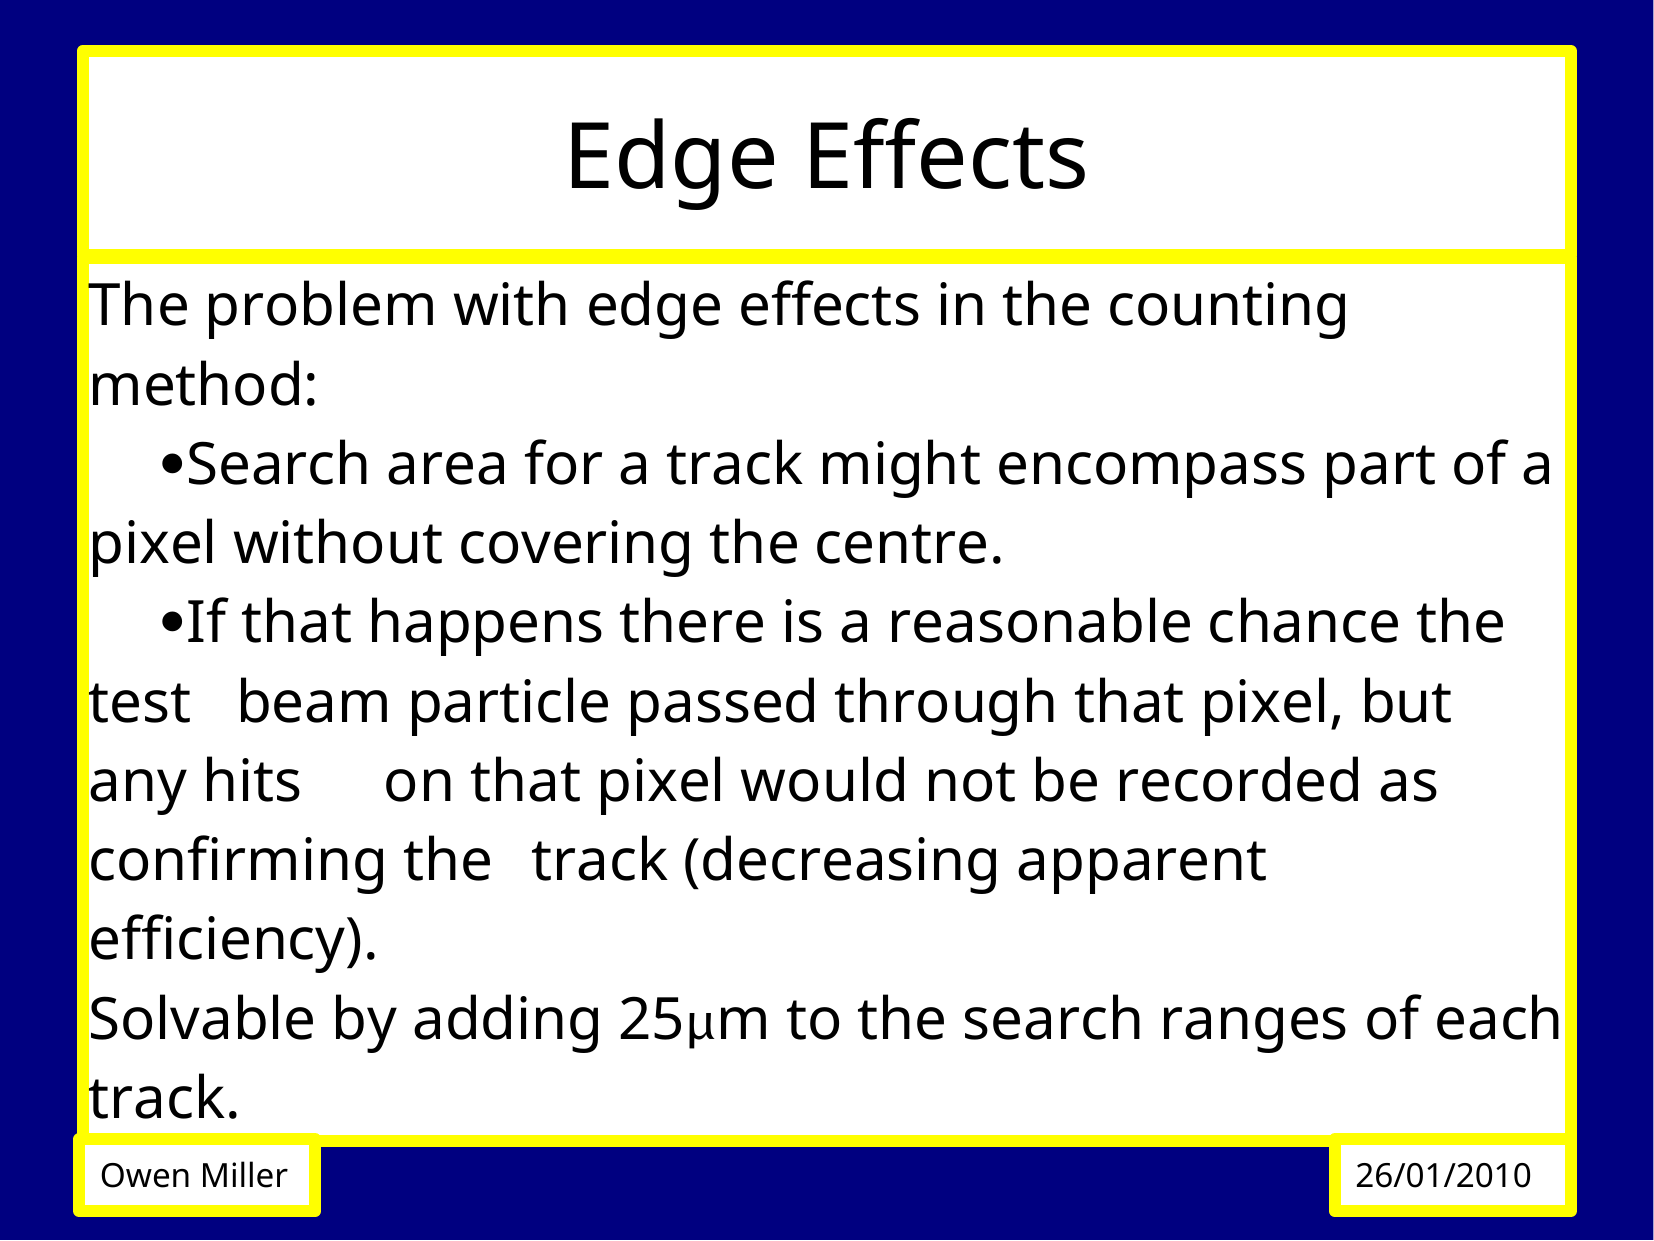

# Edge Effects
The problem with edge effects in the counting method:
	Search area for a track might encompass part of a pixel without covering the centre.
	If that happens there is a reasonable chance the test 	beam particle passed through that pixel, but any hits 	on that pixel would not be recorded as confirming the 	track (decreasing apparent efficiency).
Solvable by adding 25m to the search ranges of each track.
Owen Miller
26/01/2010